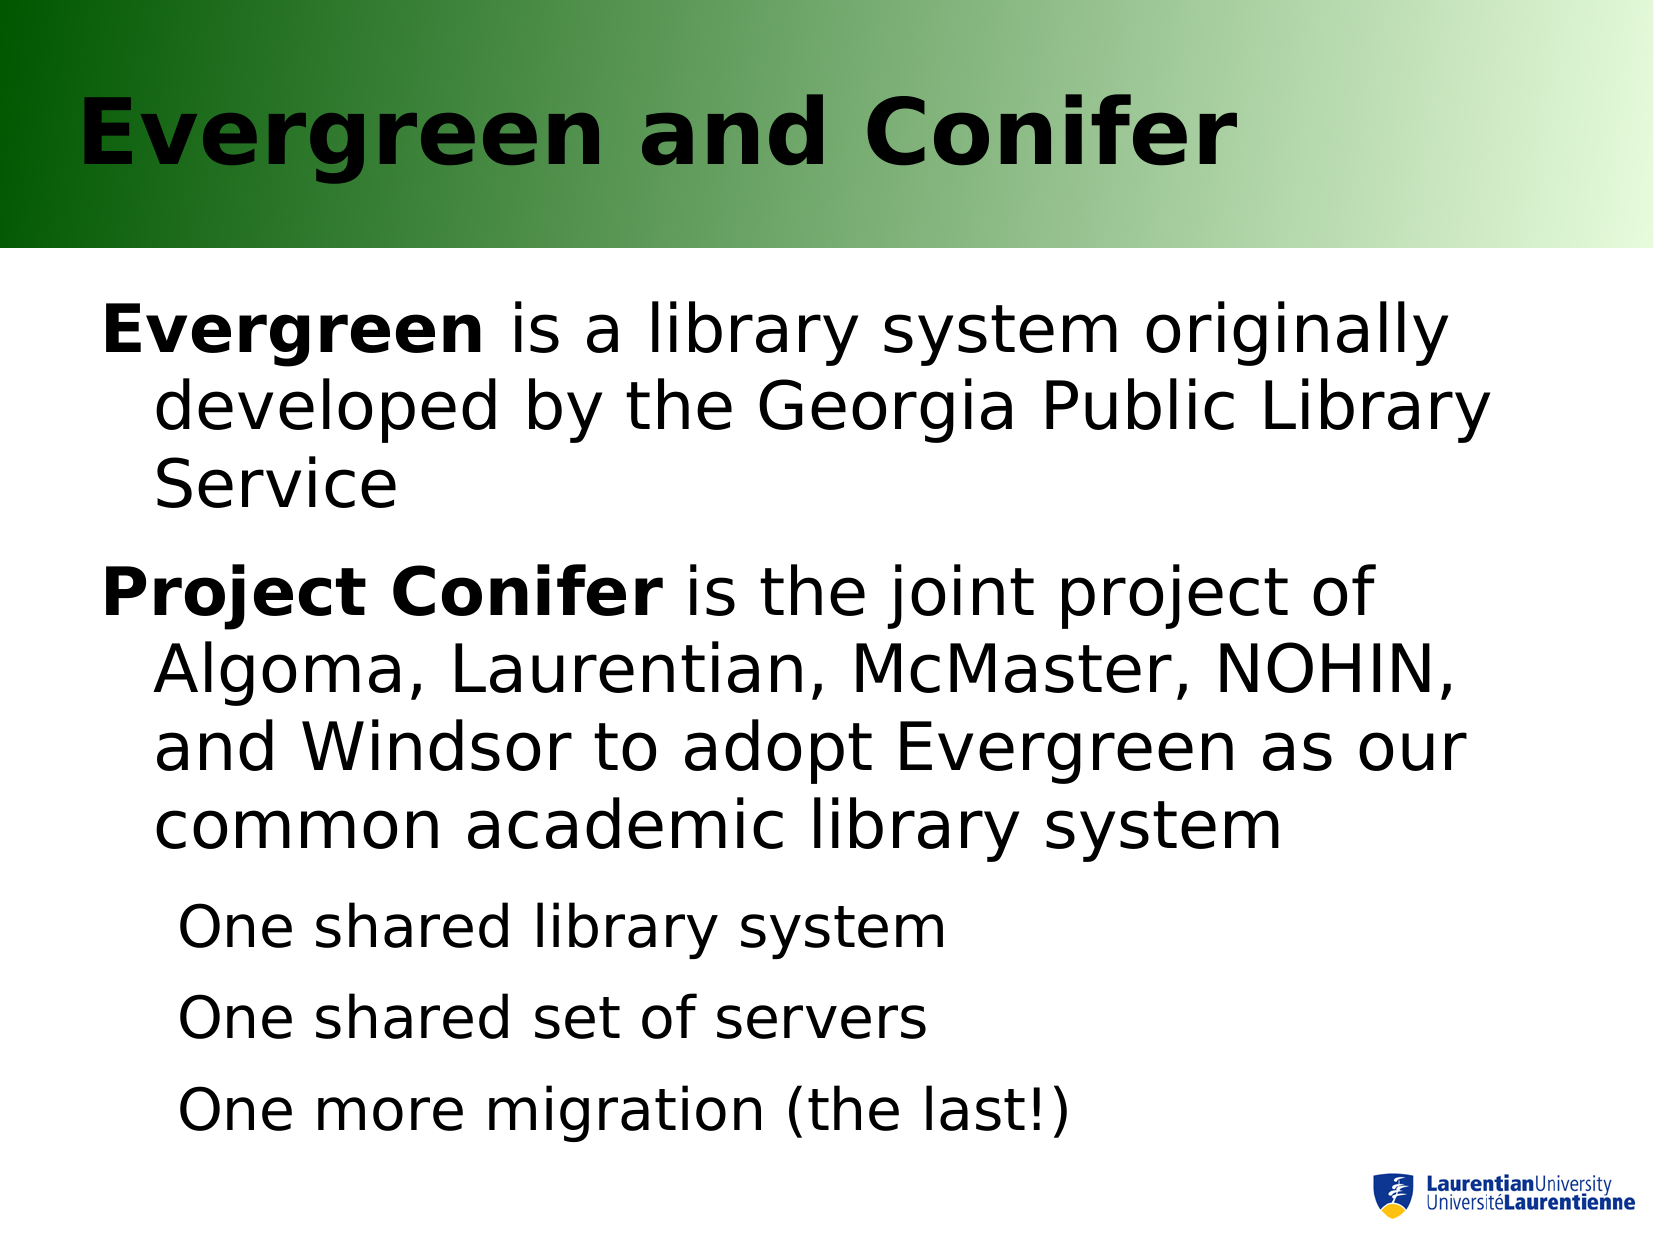

# Evergreen and Conifer
Evergreen is a library system originally developed by the Georgia Public Library Service
Project Conifer is the joint project of Algoma, Laurentian, McMaster, NOHIN, and Windsor to adopt Evergreen as our common academic library system
One shared library system
One shared set of servers
One more migration (the last!)